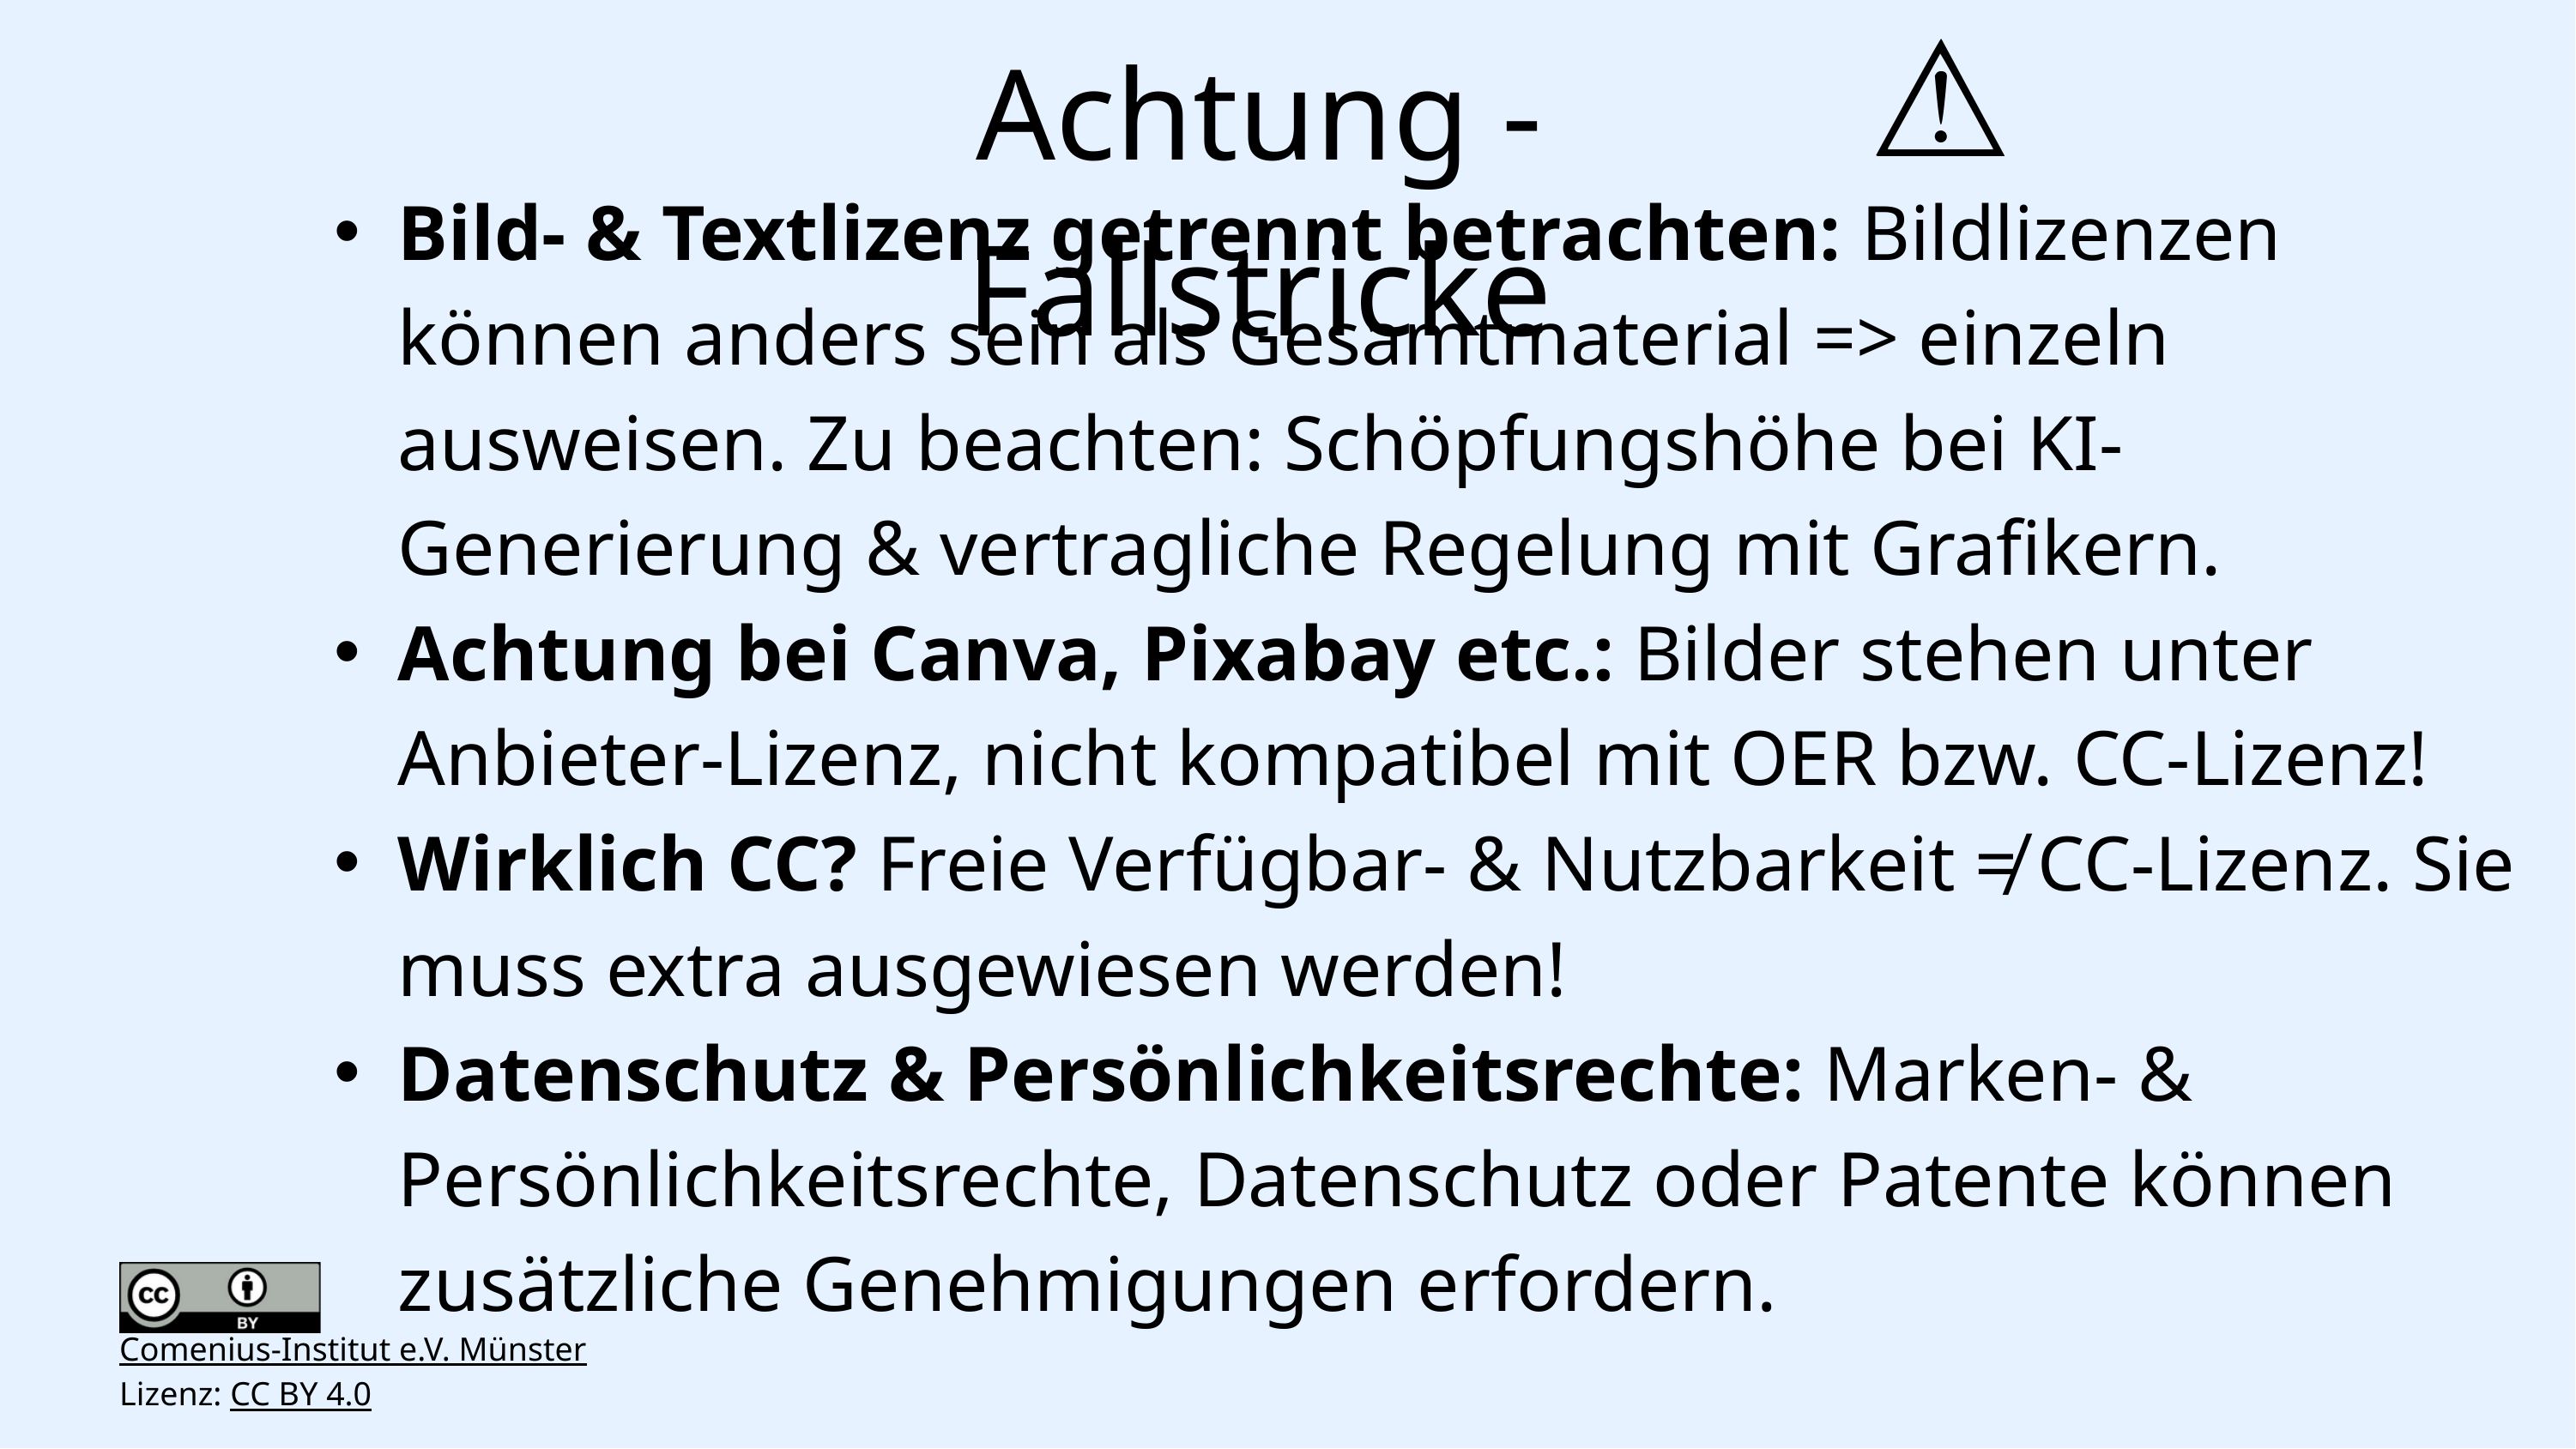

⚠️
Achtung - Fallstricke
Bild- & Textlizenz getrennt betrachten: Bildlizenzen können anders sein als Gesamtmaterial => einzeln ausweisen. Zu beachten: Schöpfungshöhe bei KI-Generierung & vertragliche Regelung mit Grafikern.
Achtung bei Canva, Pixabay etc.: Bilder stehen unter Anbieter-Lizenz, nicht kompatibel mit OER bzw. CC-Lizenz!
Wirklich CC? Freie Verfügbar- & Nutzbarkeit ≠ CC-Lizenz. Sie muss extra ausgewiesen werden!
Datenschutz & Persönlichkeitsrechte: Marken- & Persönlichkeitsrechte, Datenschutz oder Patente können zusätzliche Genehmigungen erfordern.
Comenius-Institut e.V. Münster
Lizenz: CC BY 4.0